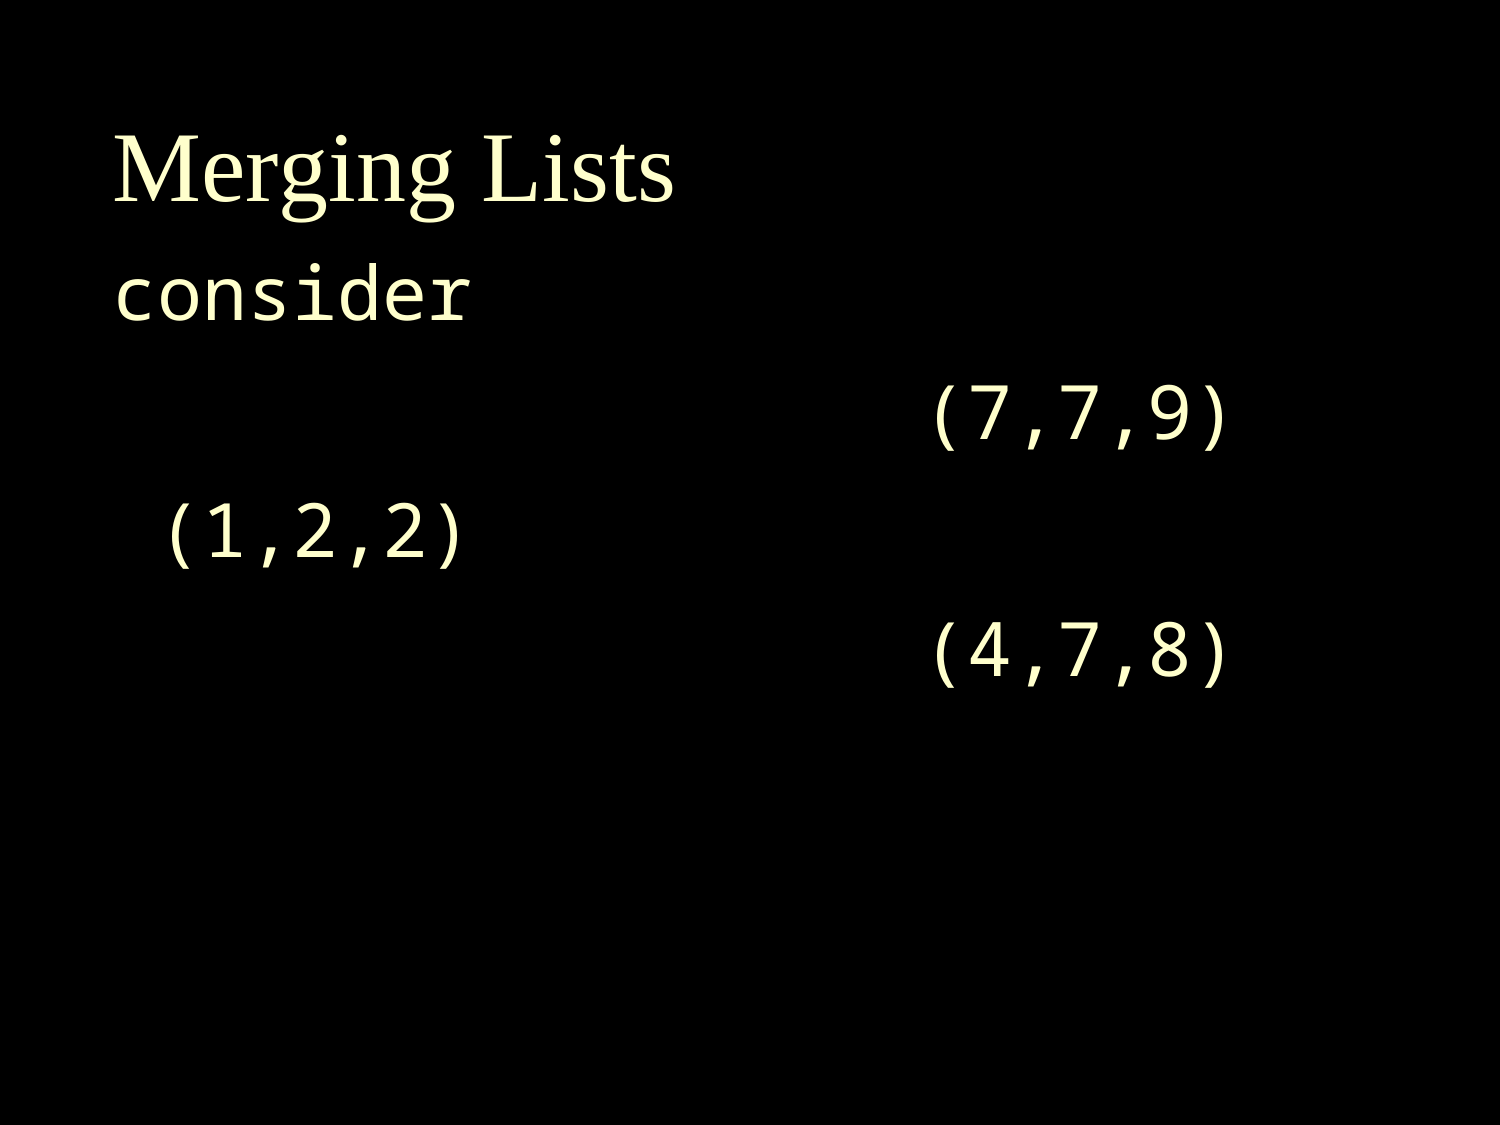

# Merging Lists
consider
 (7,7,9)
 (1,2,2)
 (4,7,8)